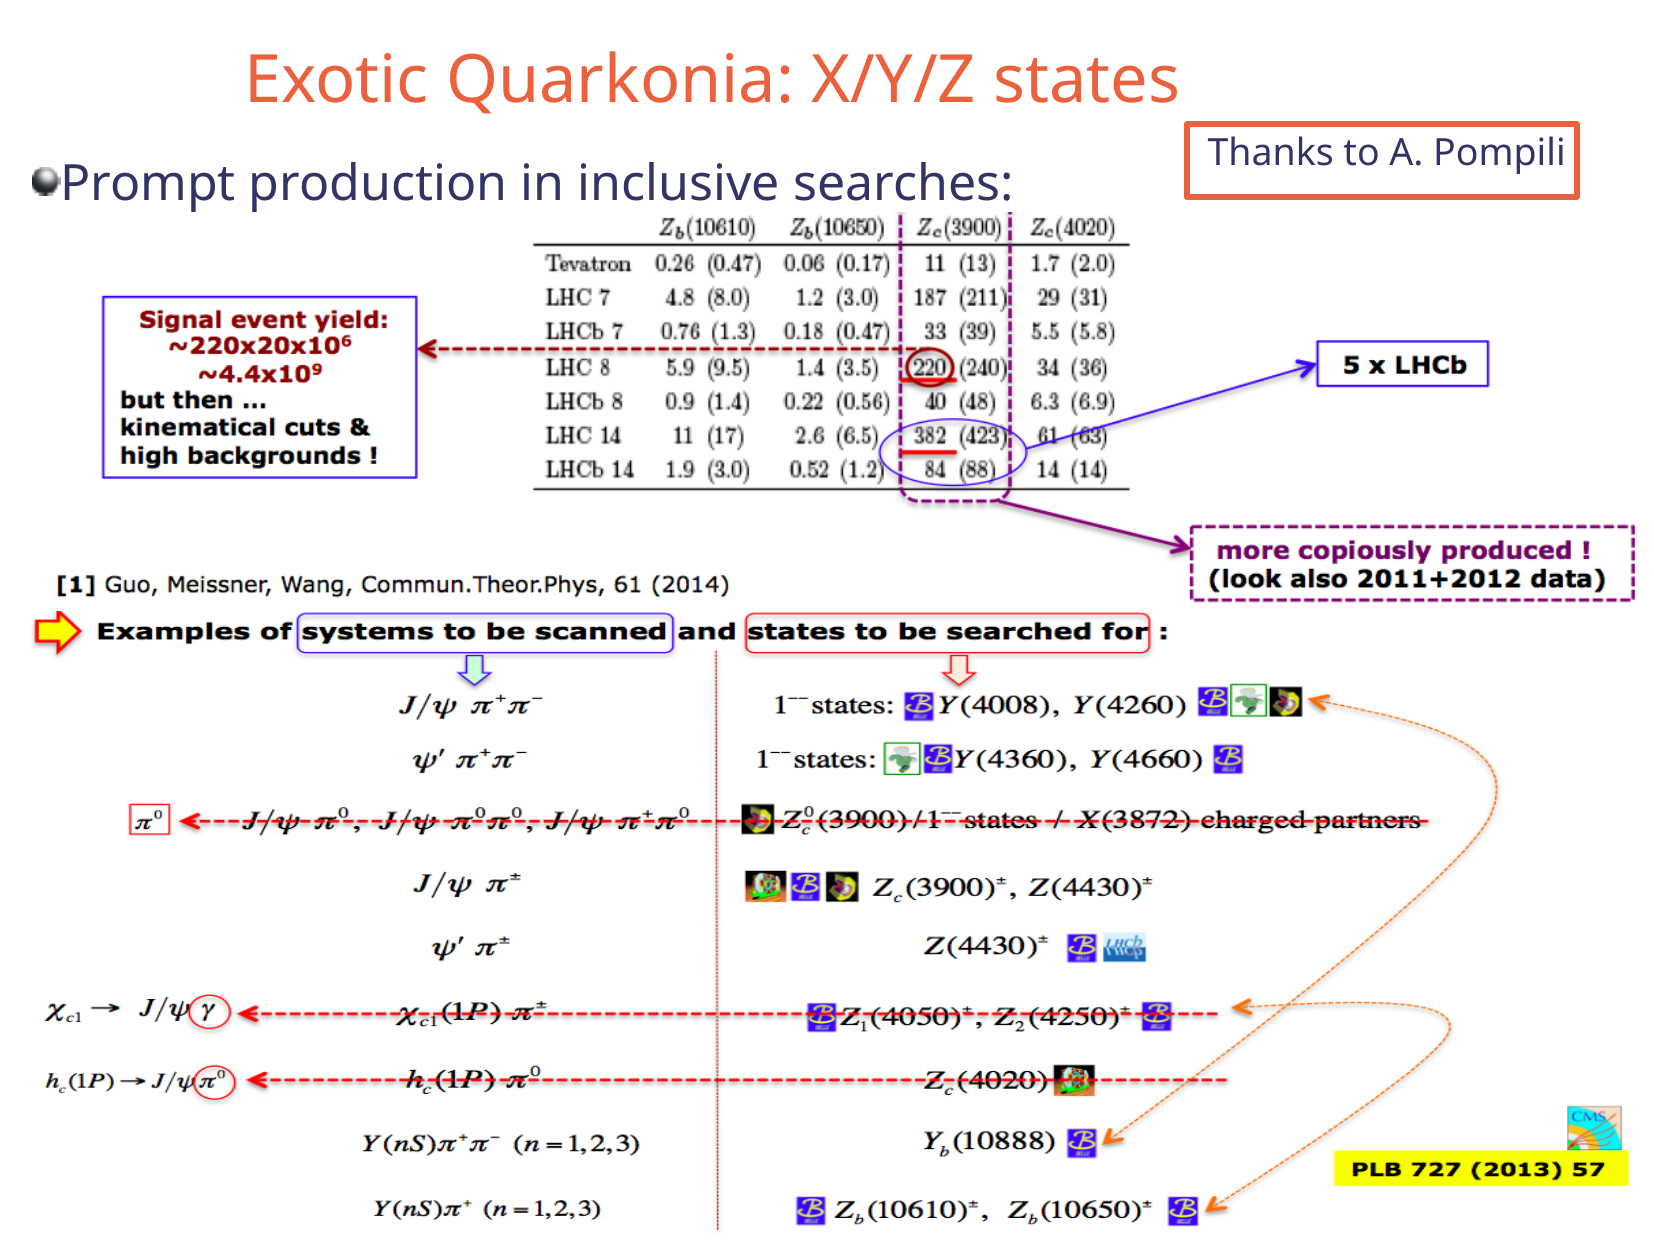

Exotic Quarkonia: X/Y/Z states
Prompt production in inclusive searches:
Thanks to A. Pompili
60
CMS Italia, Napoli 17-21 November 2014 M.Margoni Universita` di Padova & INFN